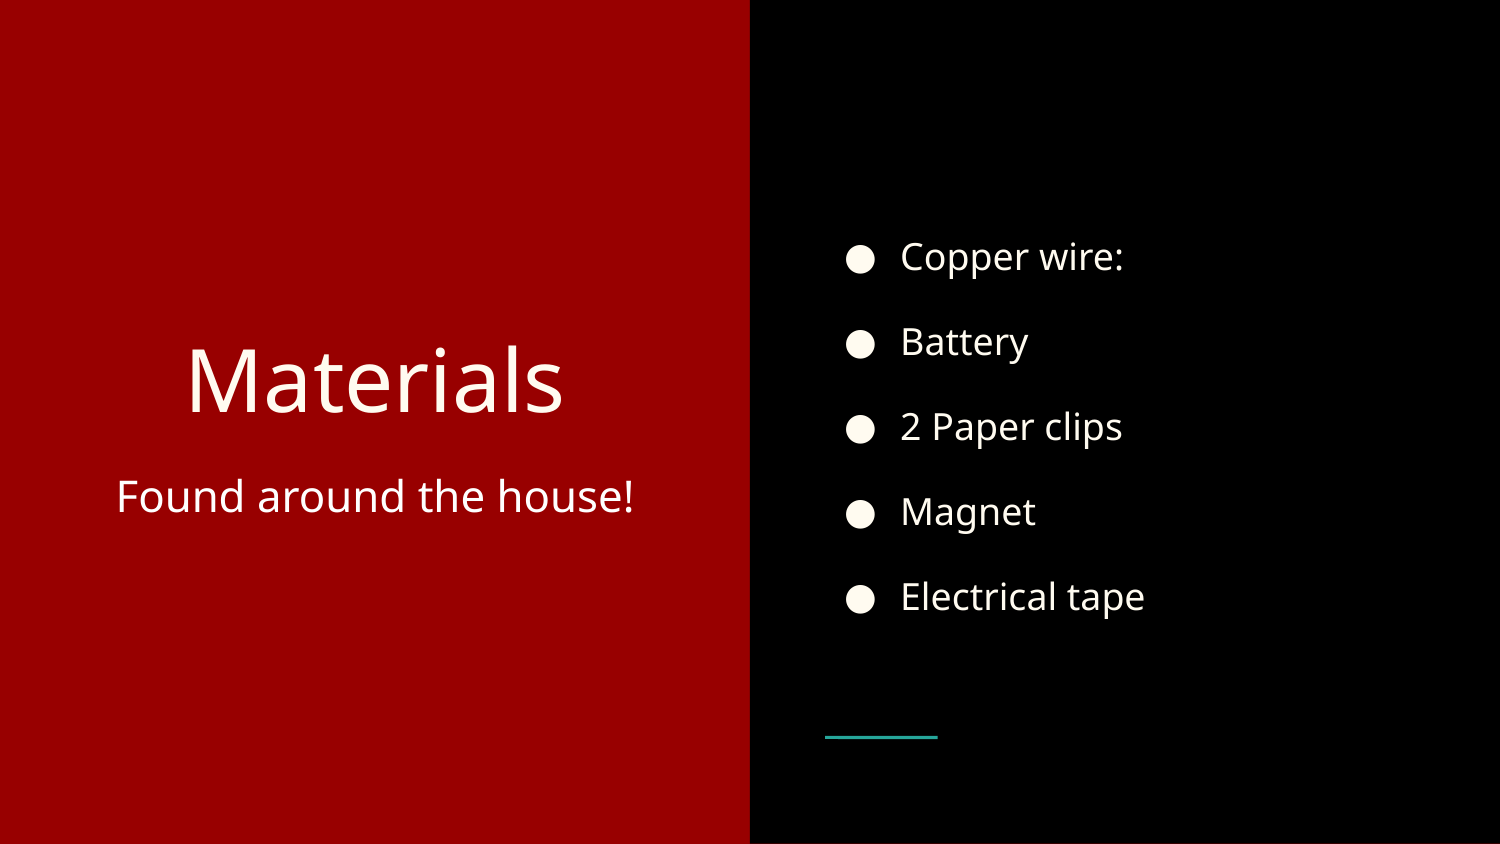

Copper wire:
Battery
2 Paper clips
Magnet
Electrical tape
# Materials
Found around the house!